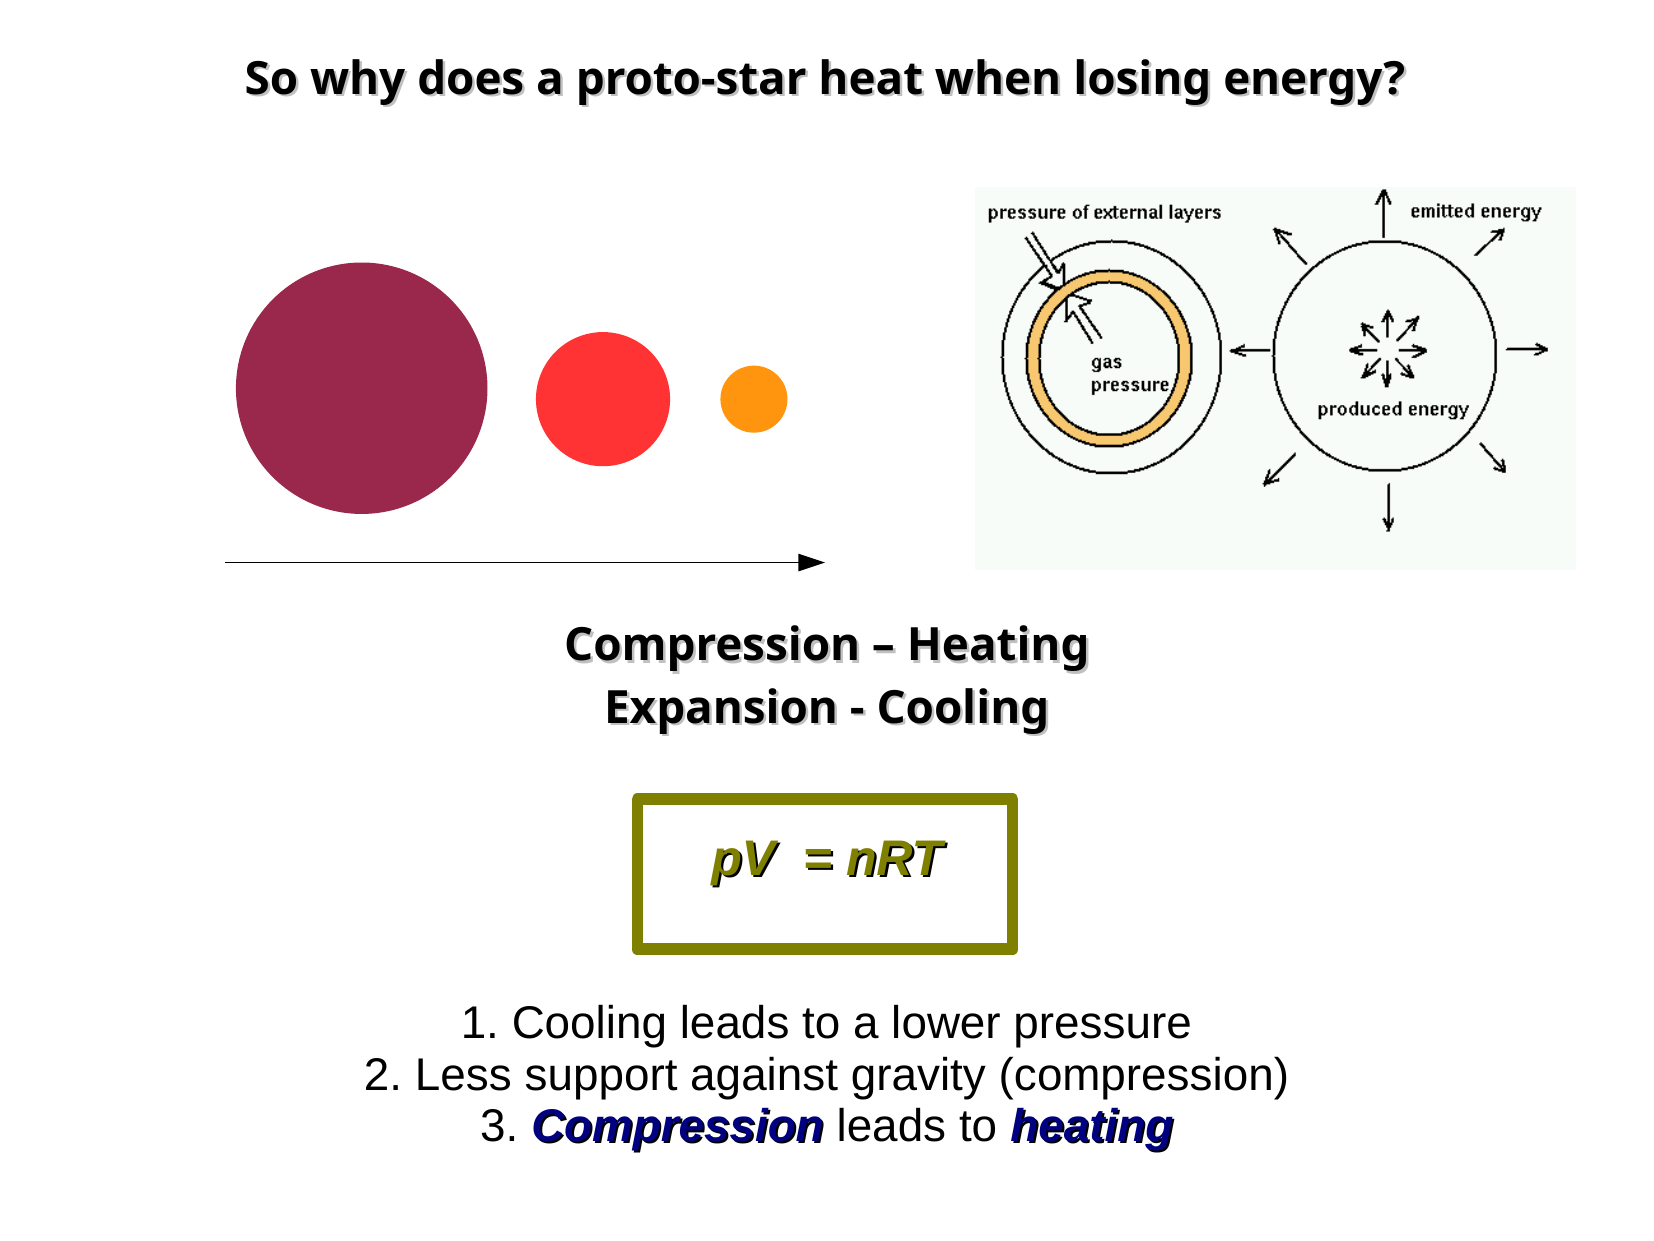

So why does a proto-star heat when losing energy?
Compression – Heating
Expansion - Cooling
pV = nRT
1. Cooling leads to a lower pressure
2. Less support against gravity (compression)
3. Compression leads to heating